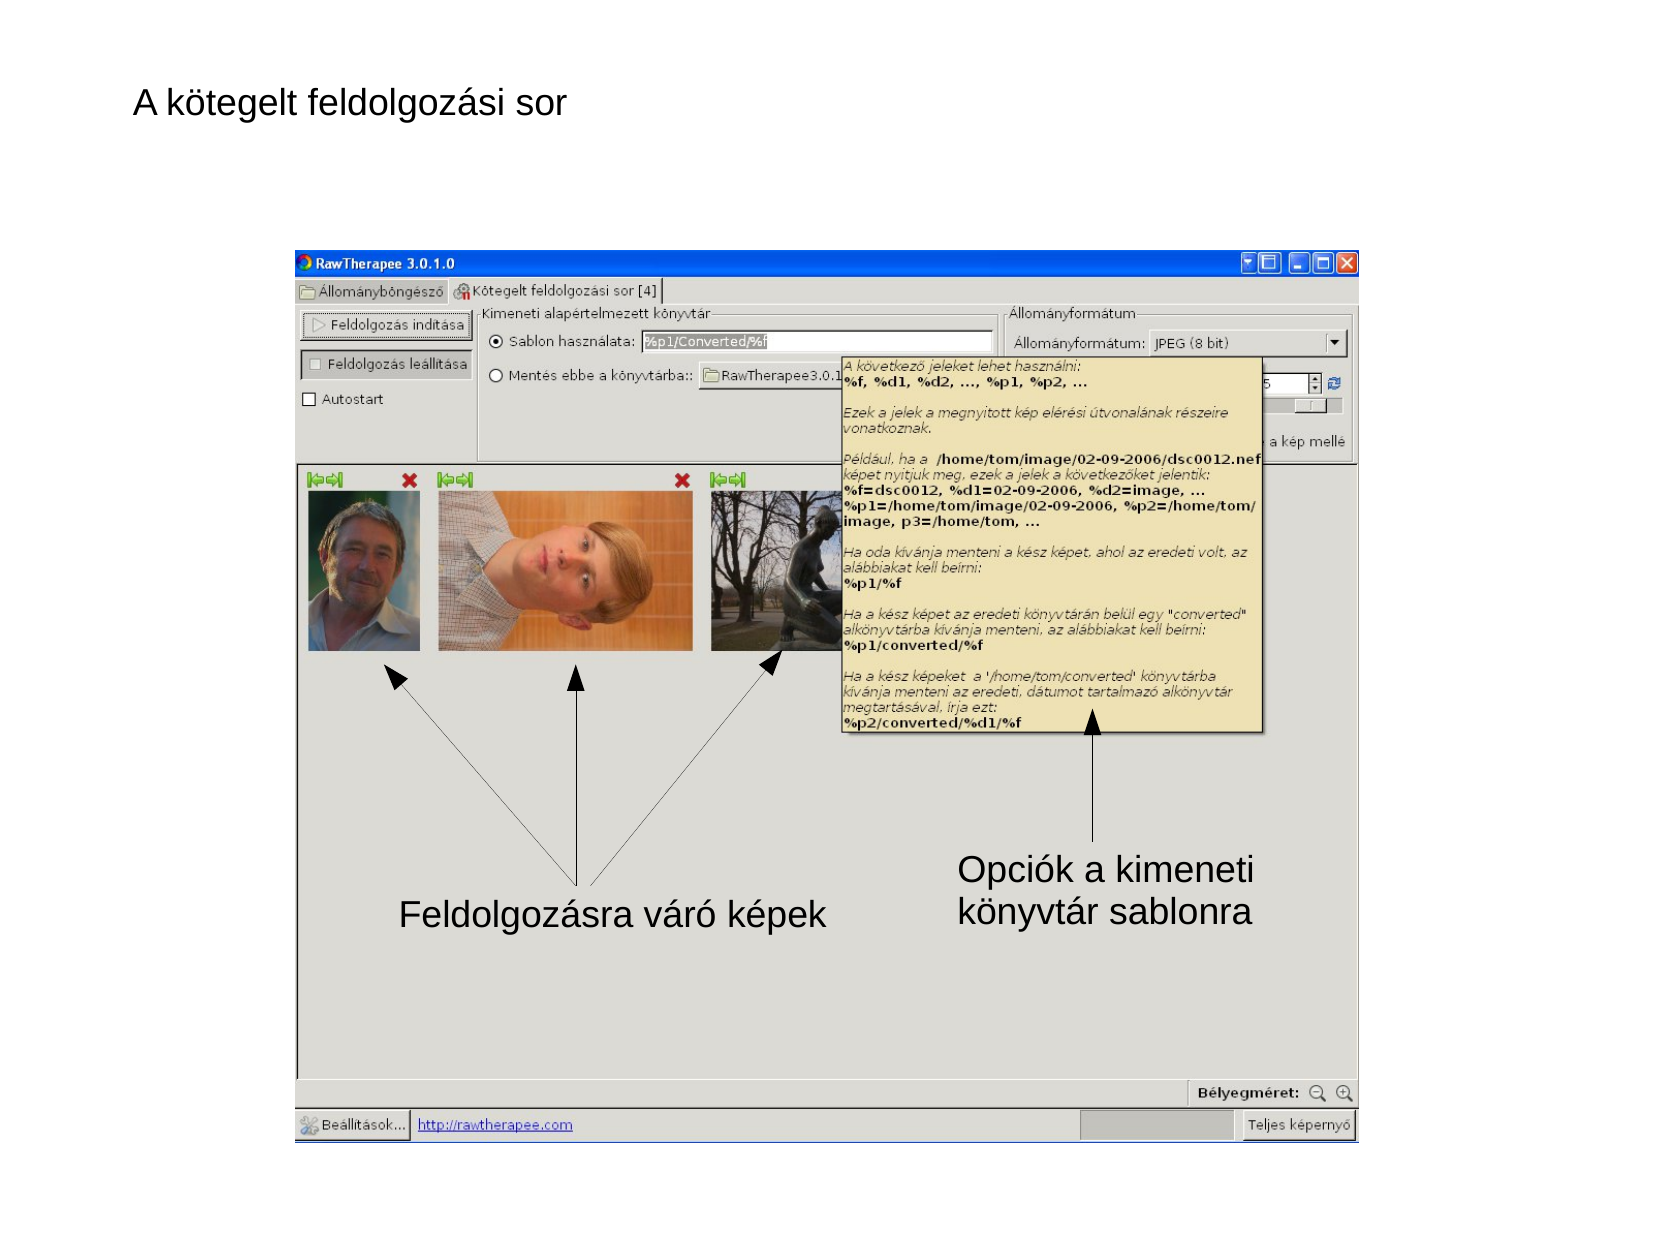

A kötegelt feldolgozási sor
Opciók a kimeneti
könyvtár sablonra
Feldolgozásra váró képek